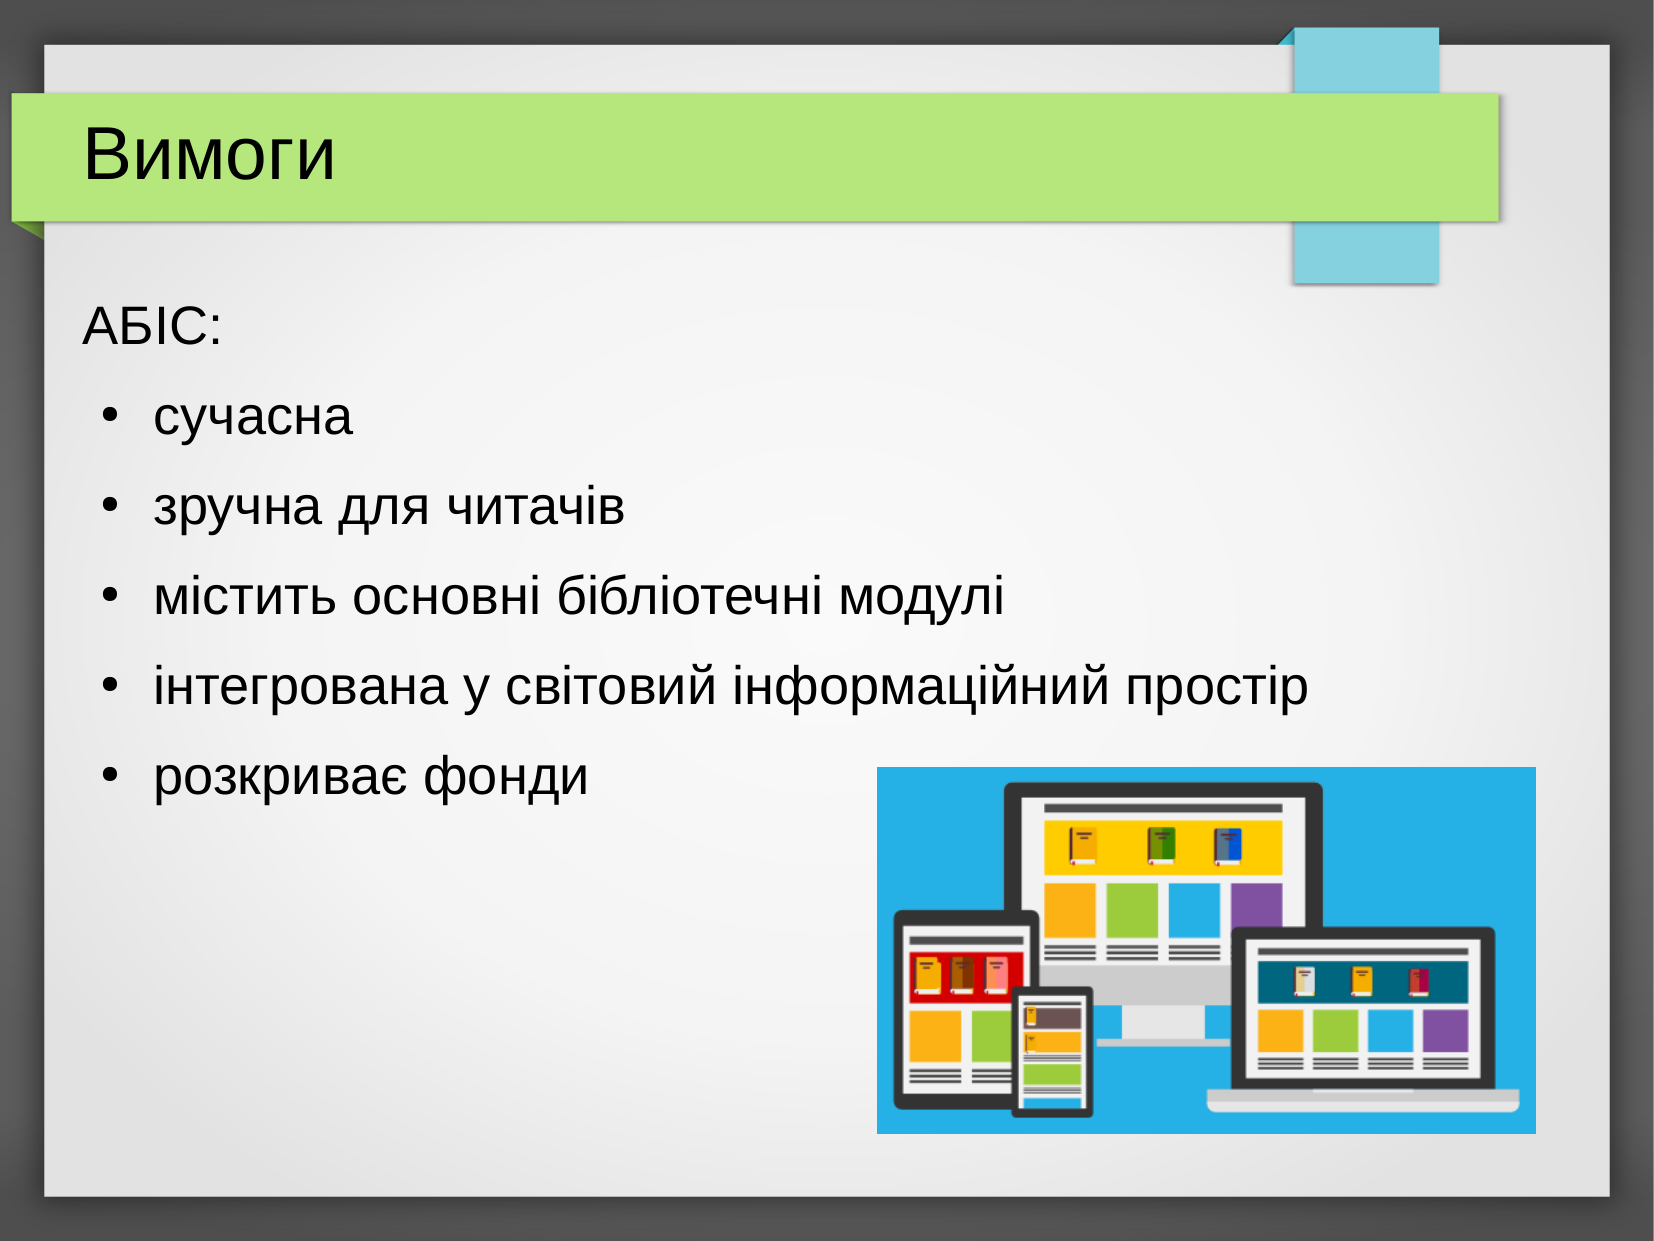

# Вимоги
АБІС:
сучасна
зручна для читачів
містить основні бібліотечні модулі
інтегрована у світовий інформаційний простір
розкриває фонди